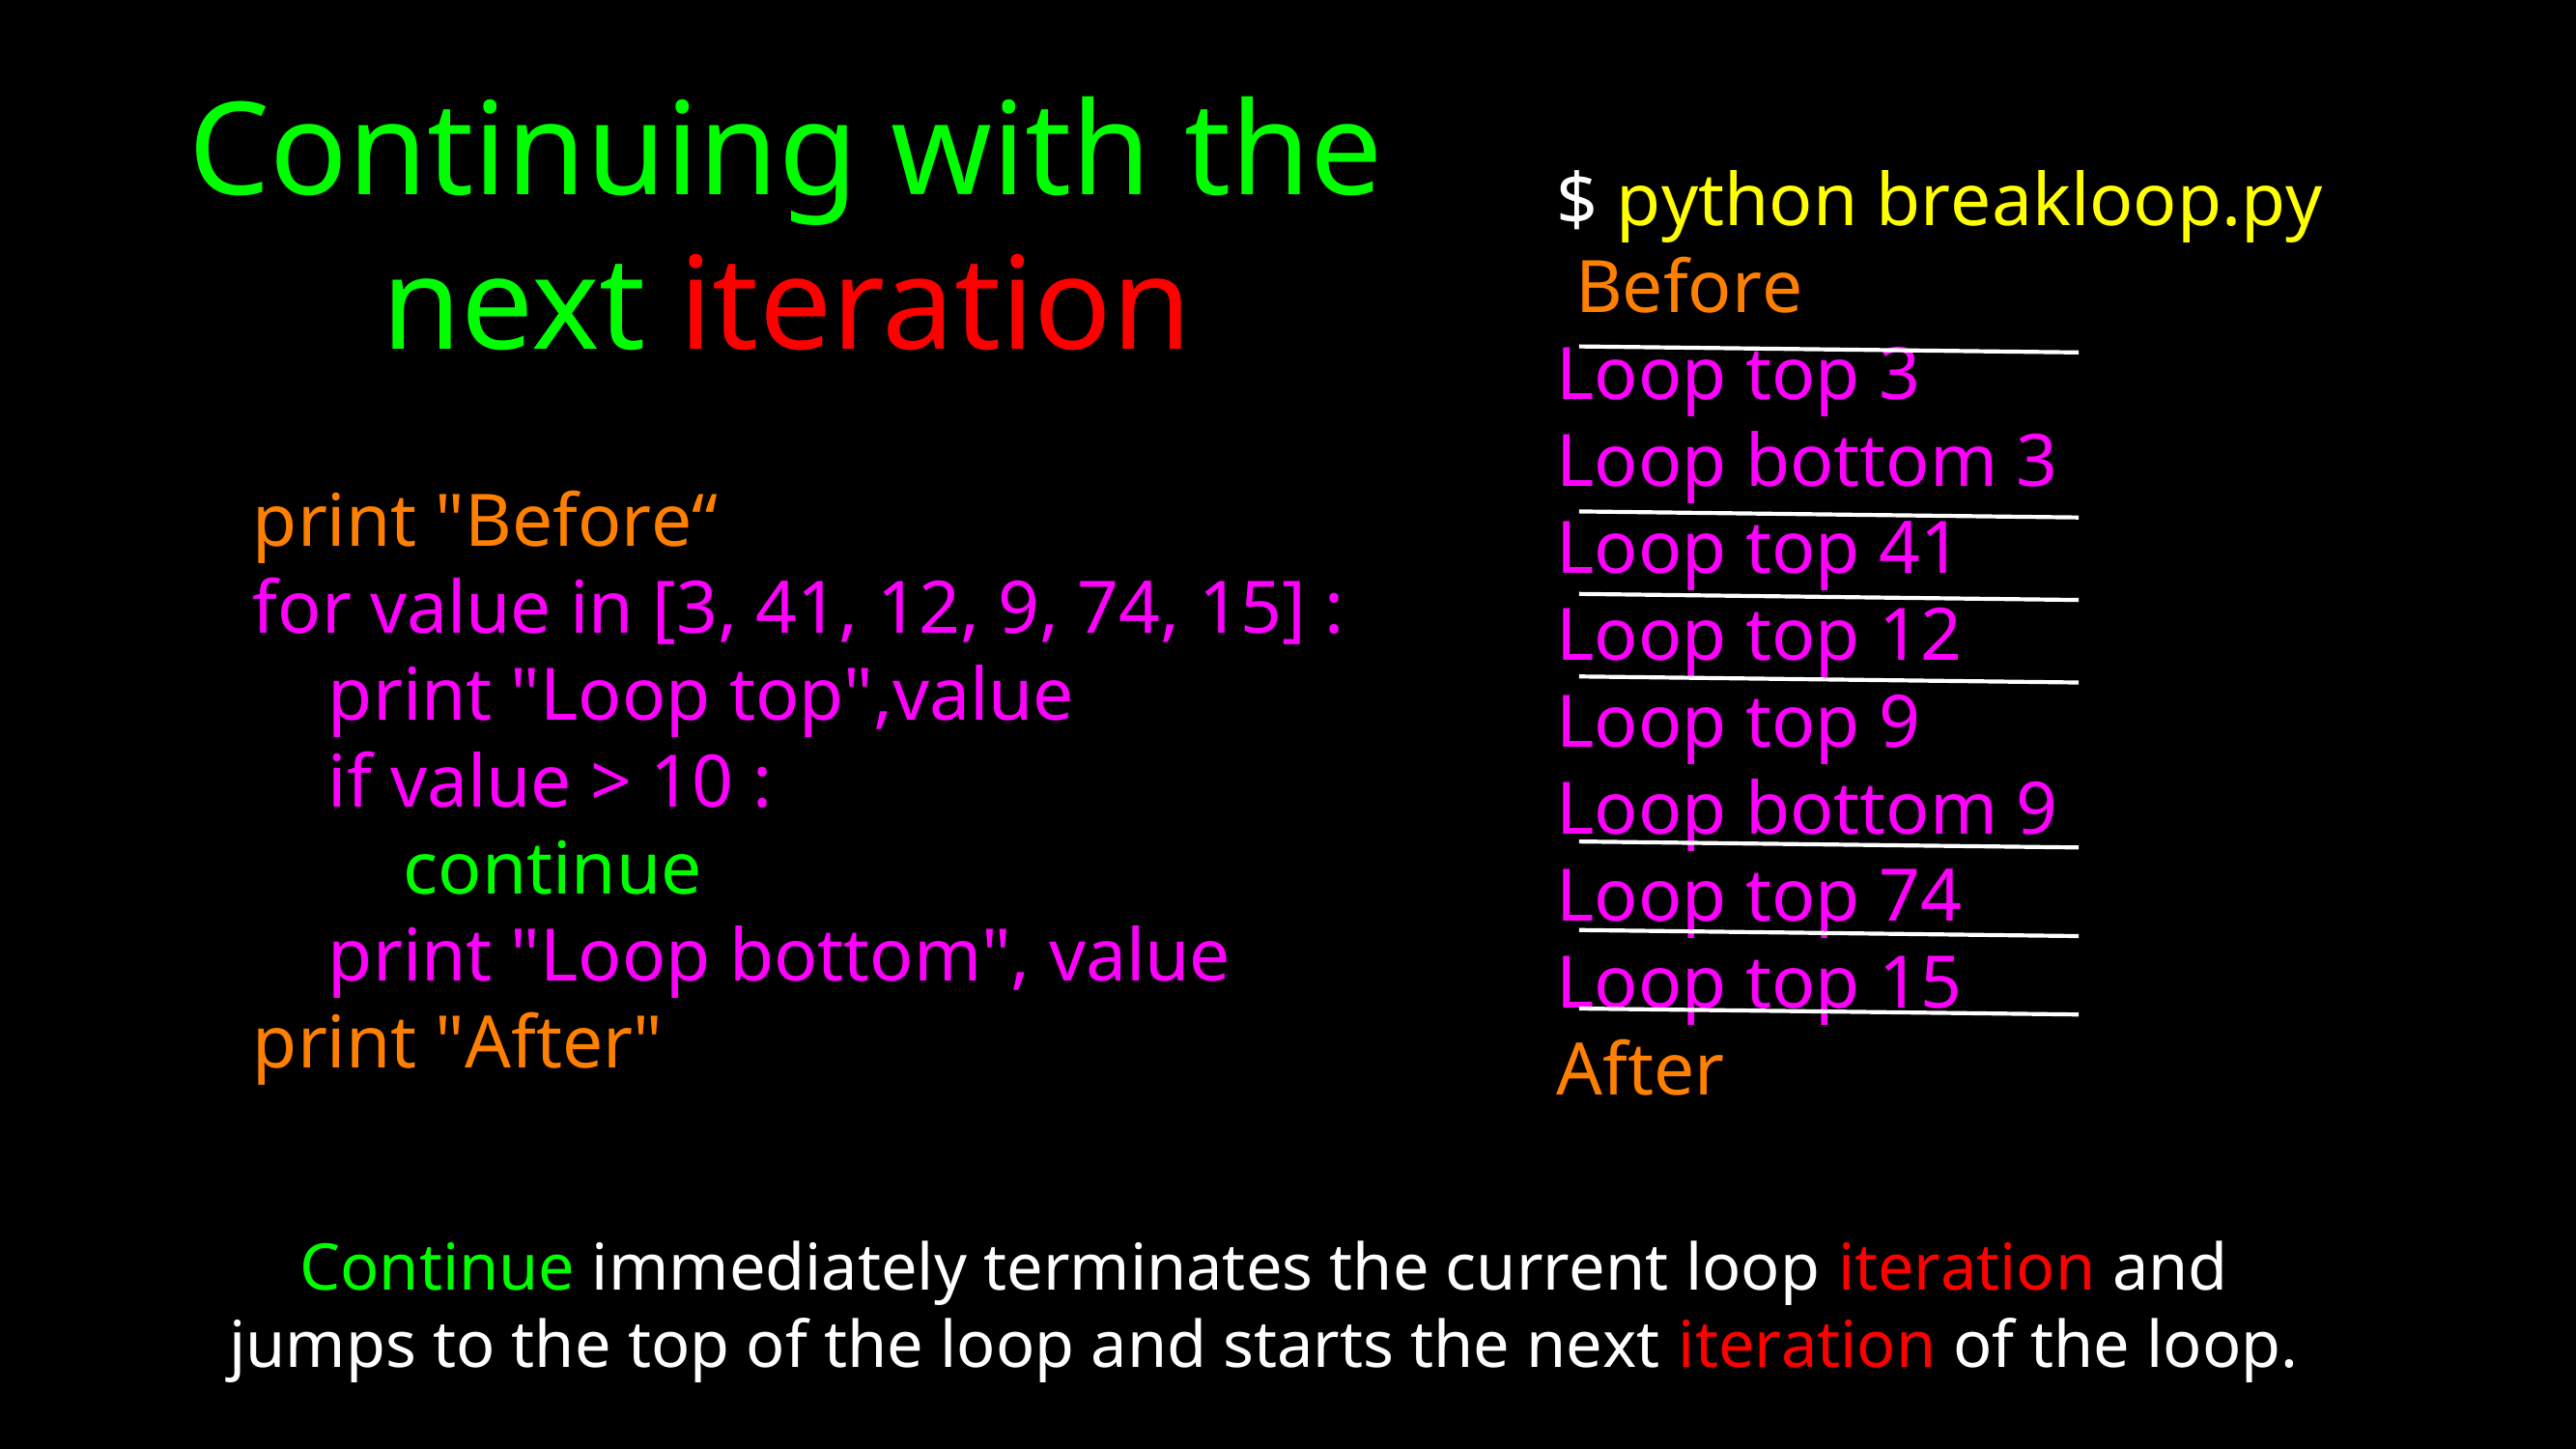

# Continuing with the next iteration
$ python breakloop.py
 Before
Loop top 3
Loop bottom 3
Loop top 41
Loop top 12
Loop top 9
Loop bottom 9
Loop top 74
Loop top 15
After
print "Before“
for value in [3, 41, 12, 9, 74, 15] :
 print "Loop top",value
 if value > 10 :
 continue
 print "Loop bottom", value
print "After"
Continue immediately terminates the current loop iteration and jumps to the top of the loop and starts the next iteration of the loop.